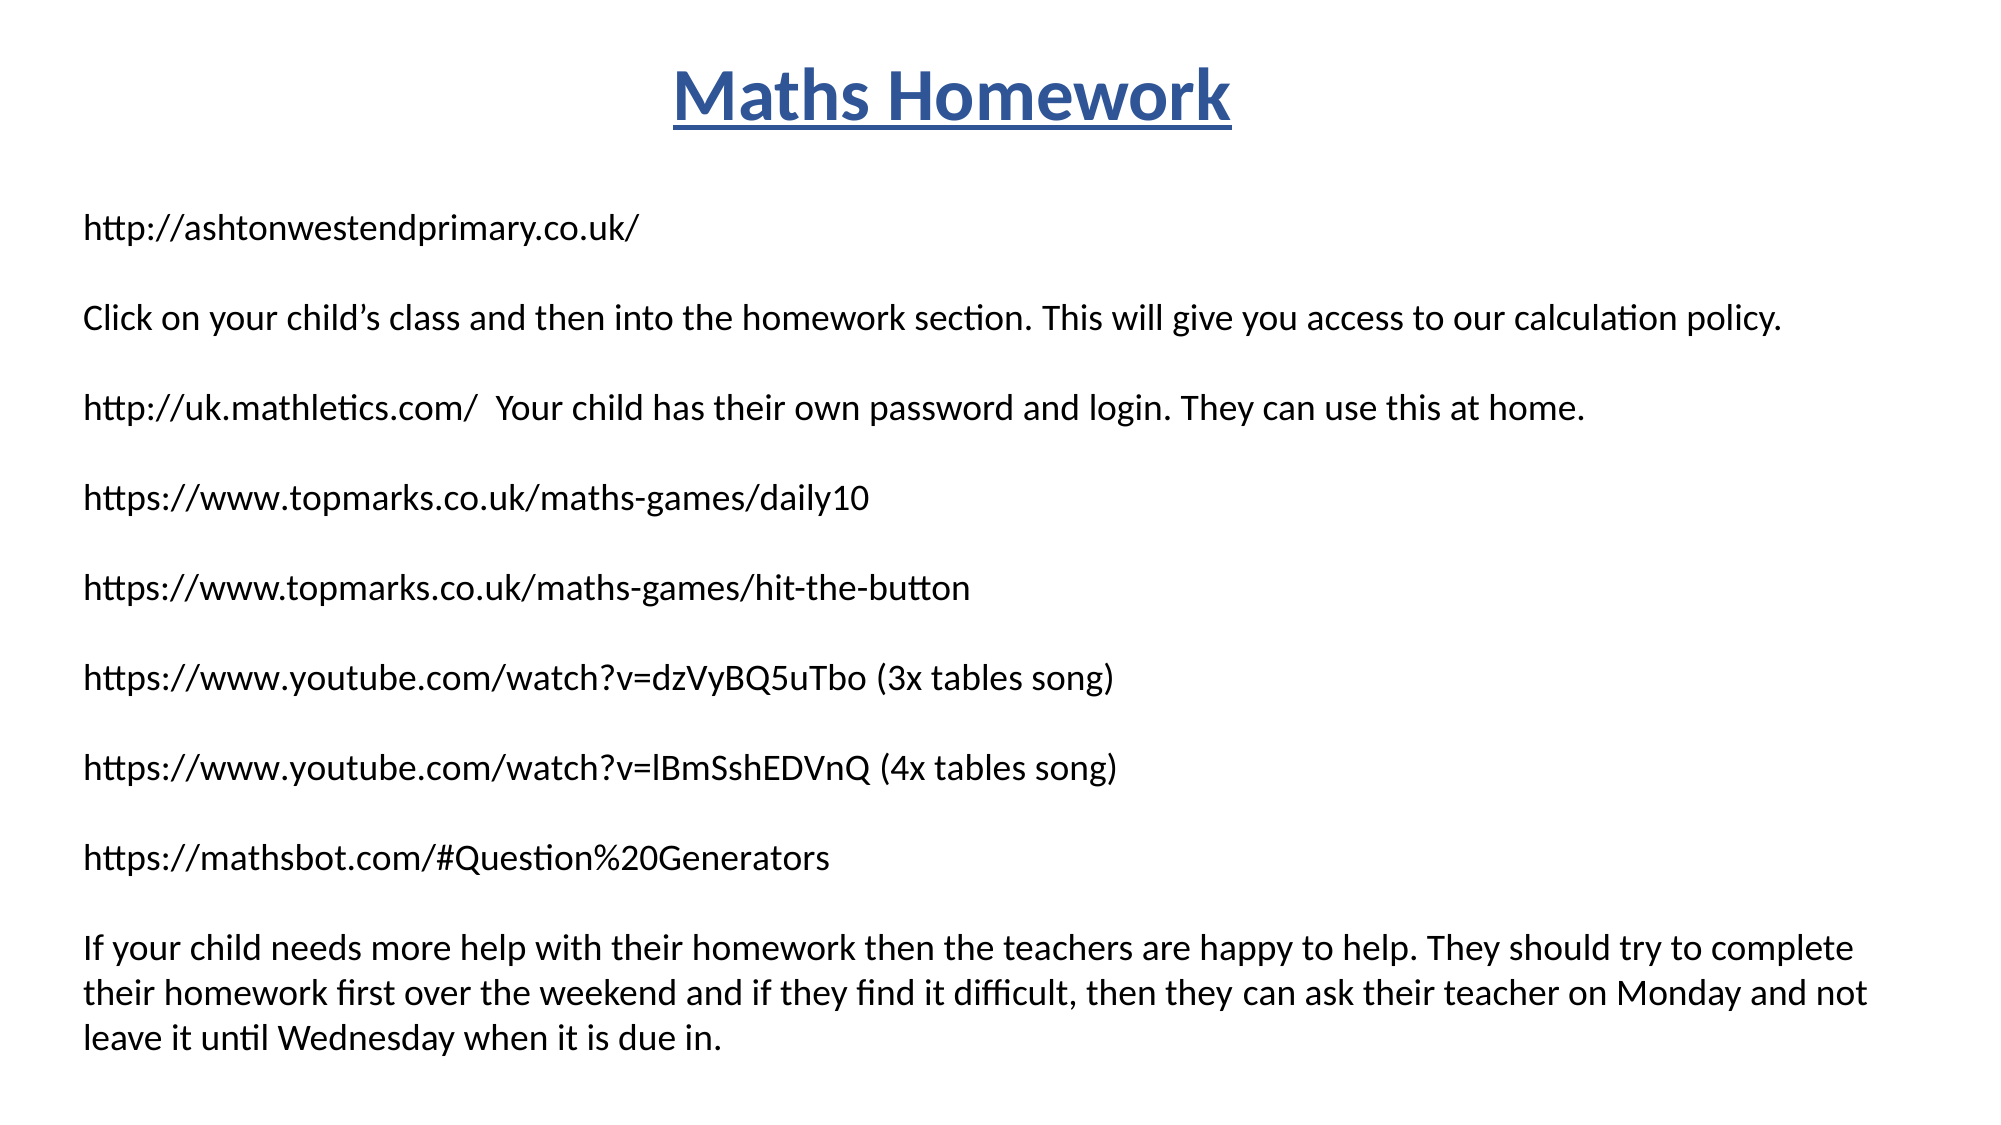

# Maths Homework
http://ashtonwestendprimary.co.uk/
Click on your child’s class and then into the homework section. This will give you access to our calculation policy.
http://uk.mathletics.com/ Your child has their own password and login. They can use this at home.
https://www.topmarks.co.uk/maths-games/daily10
https://www.topmarks.co.uk/maths-games/hit-the-button
https://www.youtube.com/watch?v=dzVyBQ5uTbo (3x tables song)
https://www.youtube.com/watch?v=lBmSshEDVnQ (4x tables song)
https://mathsbot.com/#Question%20Generators
If your child needs more help with their homework then the teachers are happy to help. They should try to complete their homework first over the weekend and if they find it difficult, then they can ask their teacher on Monday and not leave it until Wednesday when it is due in.